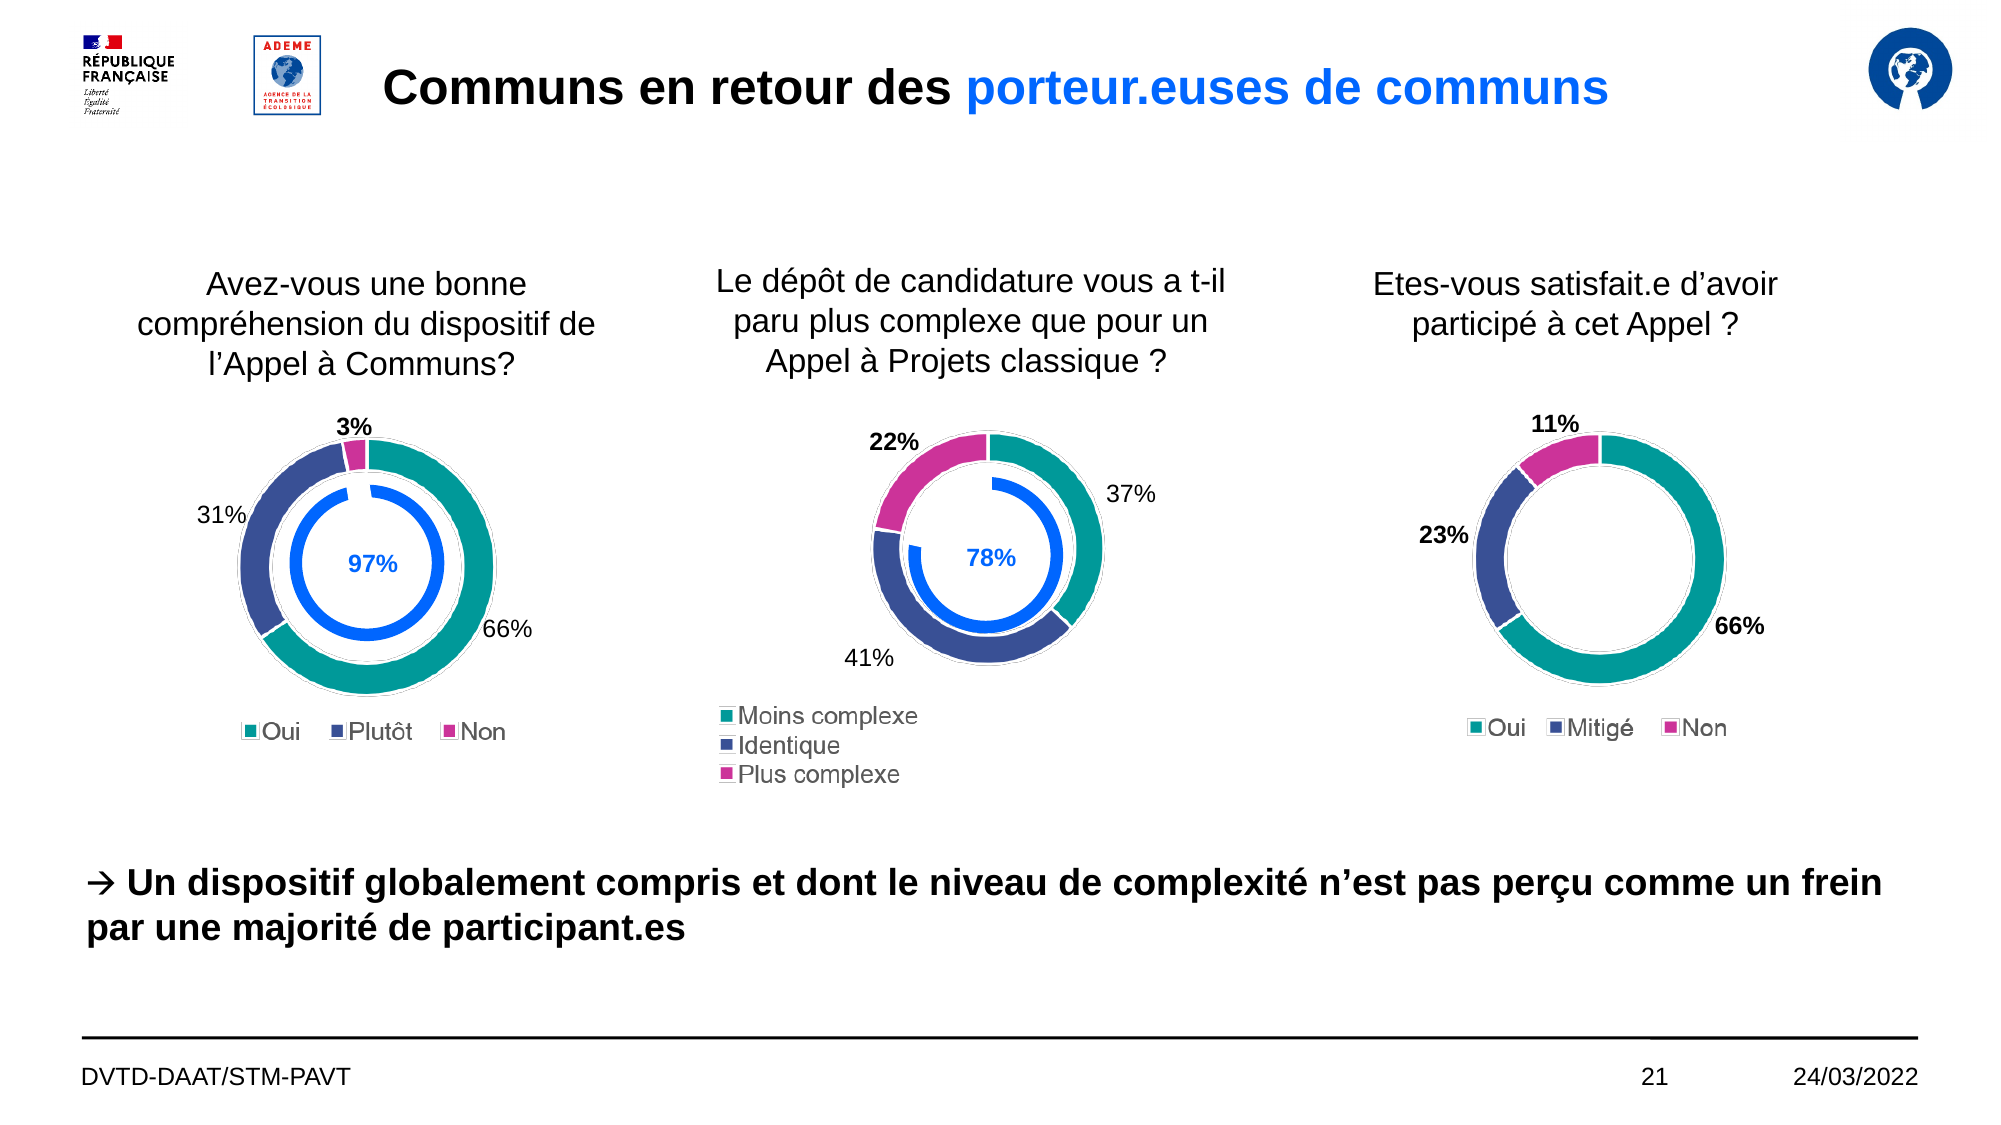

Communs en retour des porteur.euses de communs
Le dépôt de candidature vous a t-il paru plus complexe que pour un Appel à Projets classique ?
Avez-vous une bonne compréhension du dispositif de l’Appel à Communs?
Etes-vous satisfait.e d’avoir participé à cet Appel ?
11%
3%
22%
37%
31%
23%
78%
97%
66%
66%
41%
🡪 Un dispositif globalement compris et dont le niveau de complexité n’est pas perçu comme un frein par une majorité de participant.es
DVTD-DAAT/STM-PAVT
24/03/2022